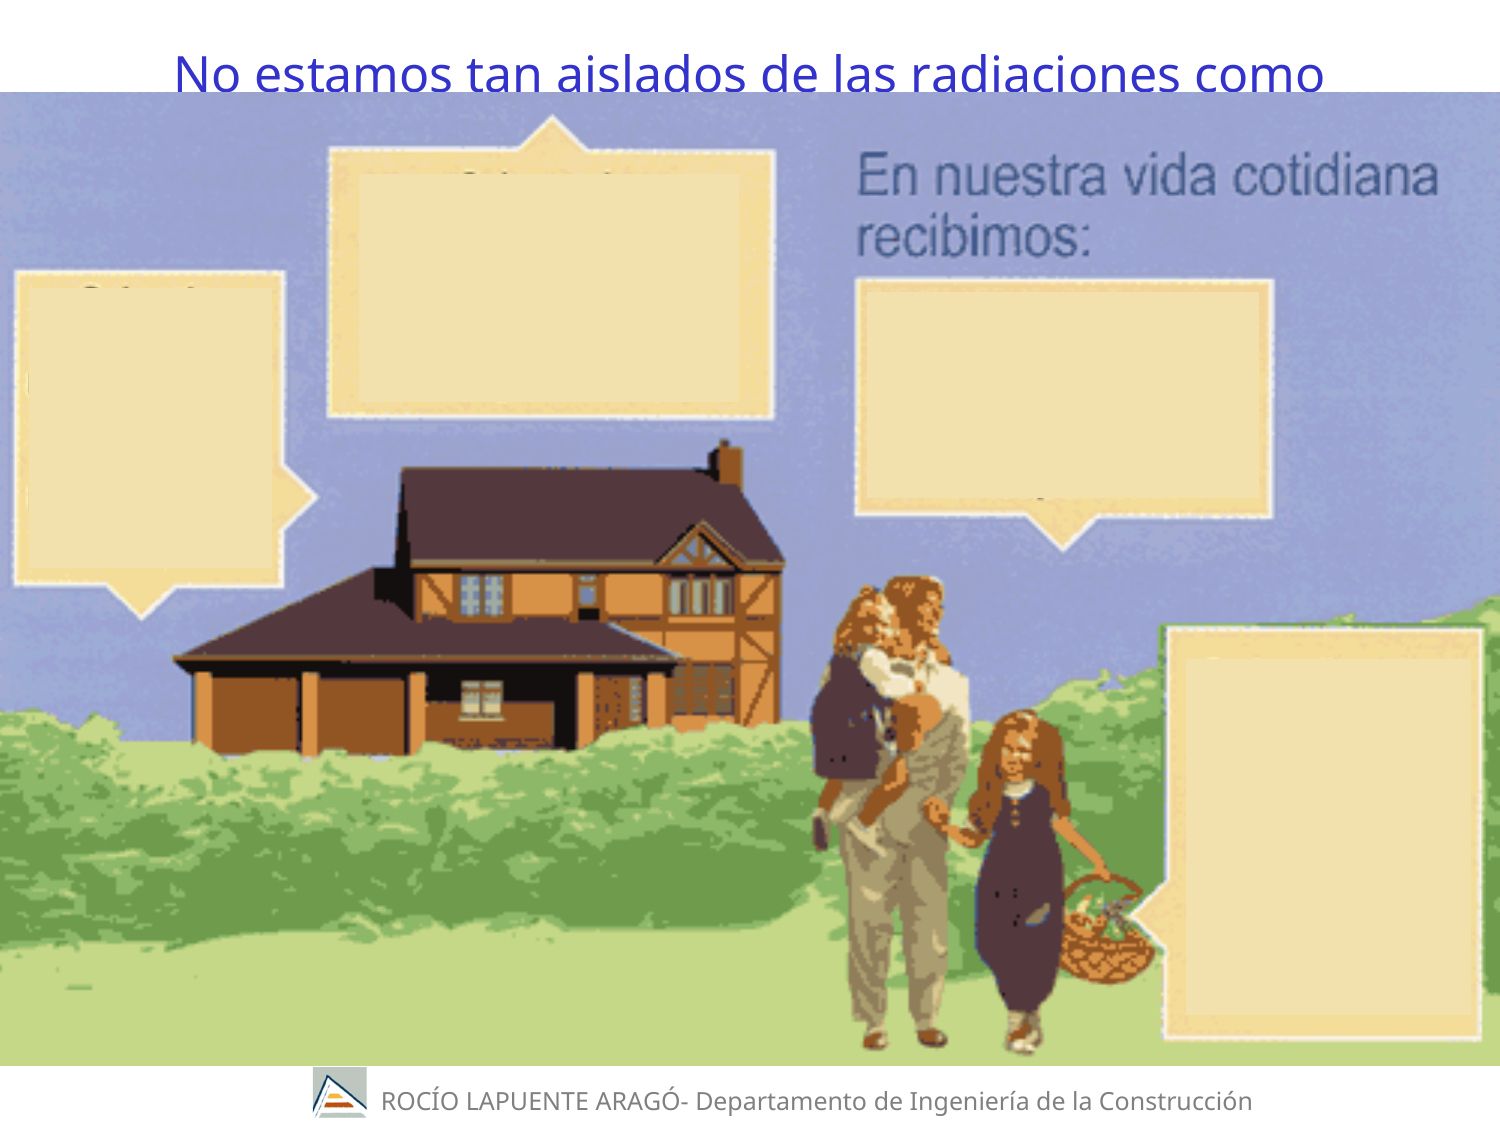

No estamos tan aislados de las radiaciones como creemos. Cada instante, intercambiamos decenas de miles de partículas con nuestro entorno. Sólo del espacio, recibimos unos 100 mil neutrones cada hora.